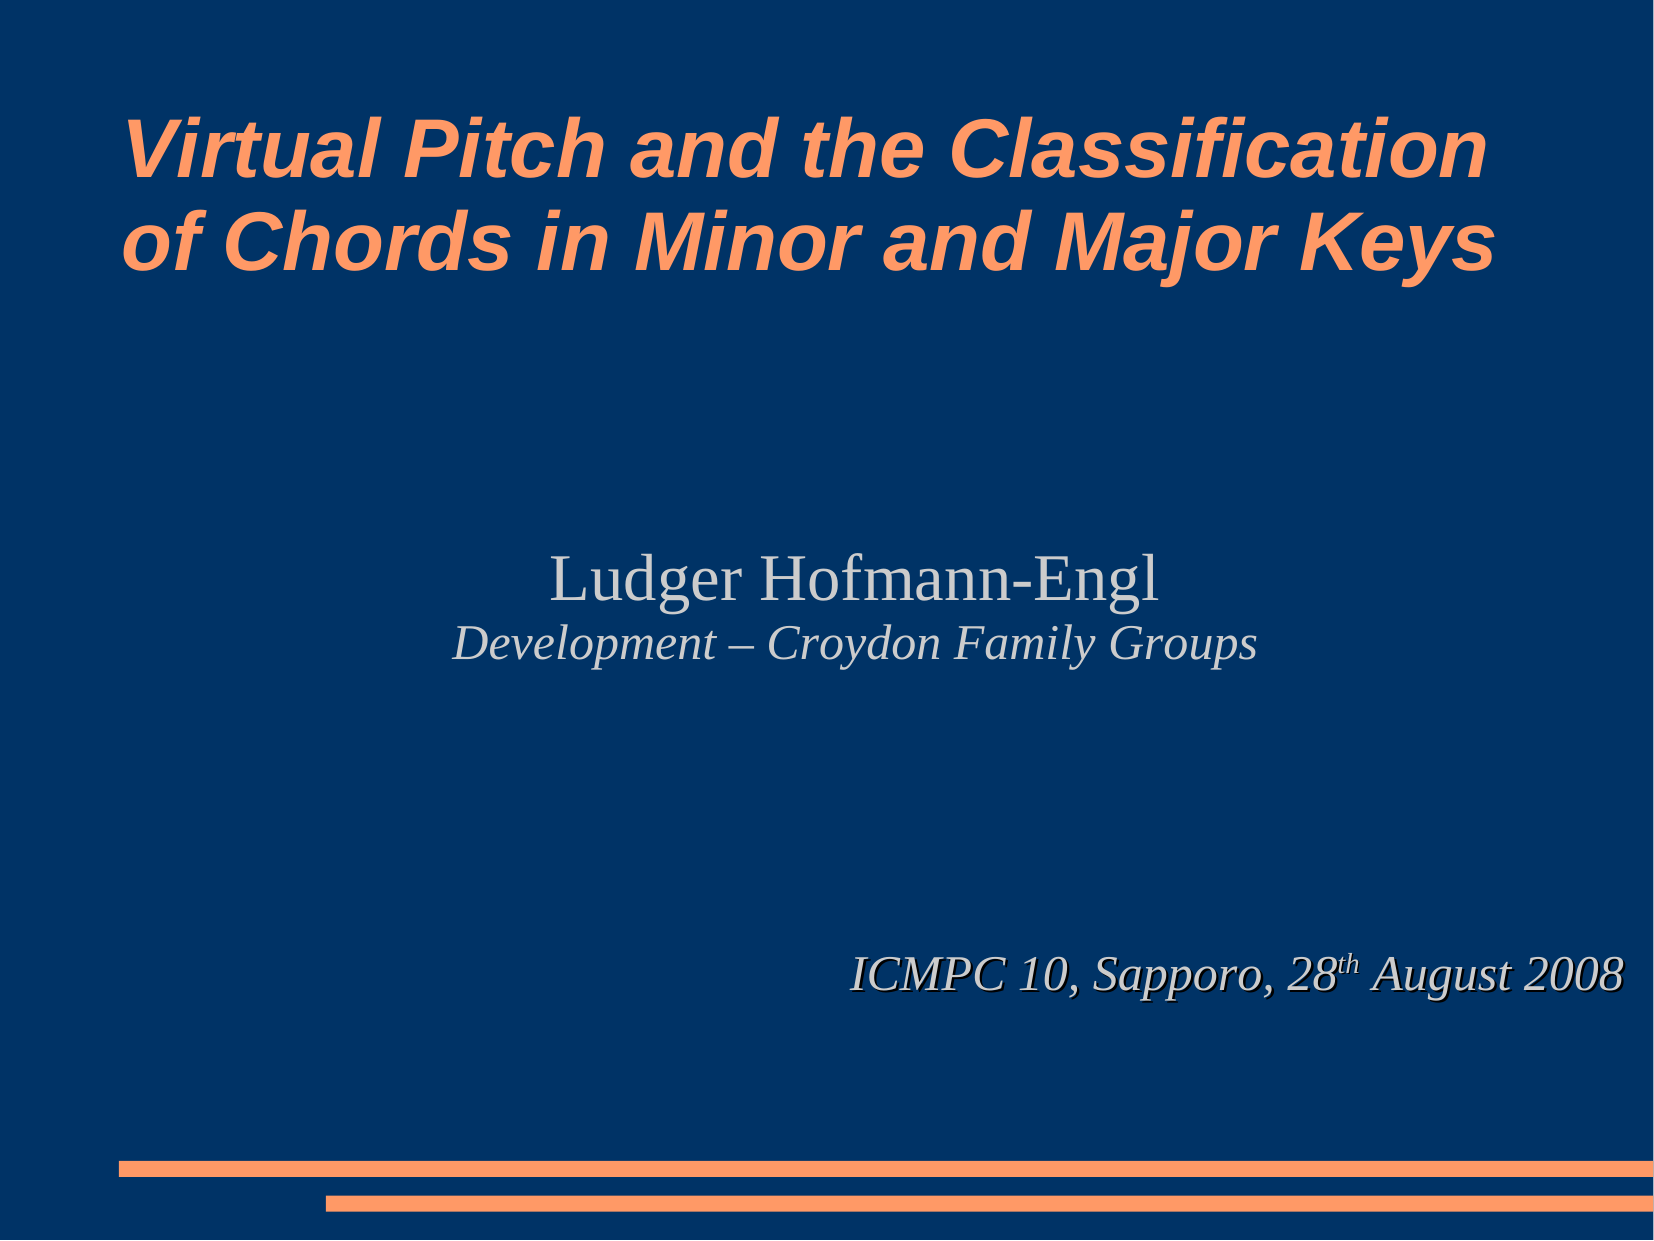

# Virtual Pitch and the Classification of Chords in Minor and Major Keys
Ludger Hofmann-Engl
Development – Croydon Family Groups
ICMPC 10, Sapporo, 28th August 2008